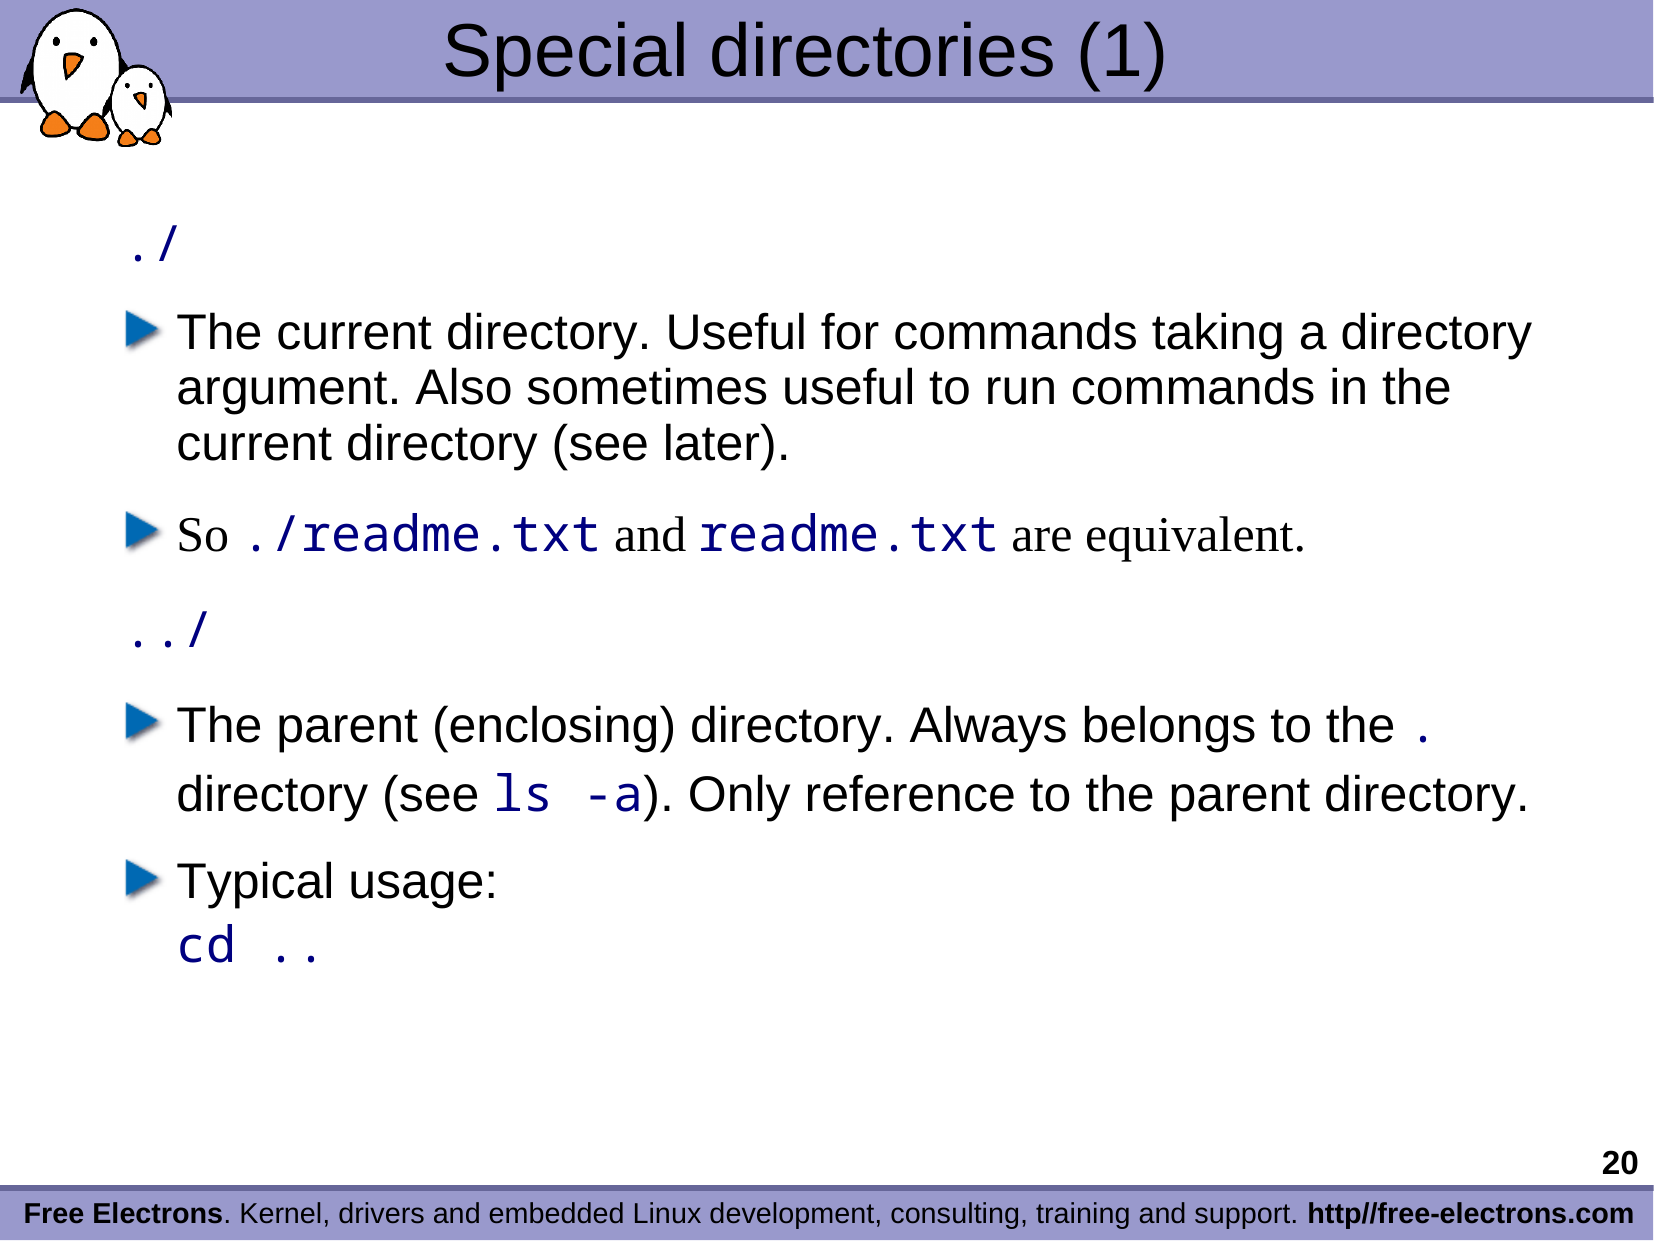

# Special directories (1)
./
The current directory. Useful for commands taking a directory argument. Also sometimes useful to run commands in the current directory (see later).
So ./readme.txt and readme.txt are equivalent.
../
The parent (enclosing) directory. Always belongs to the . directory (see ls -a). Only reference to the parent directory.
Typical usage:
cd ..